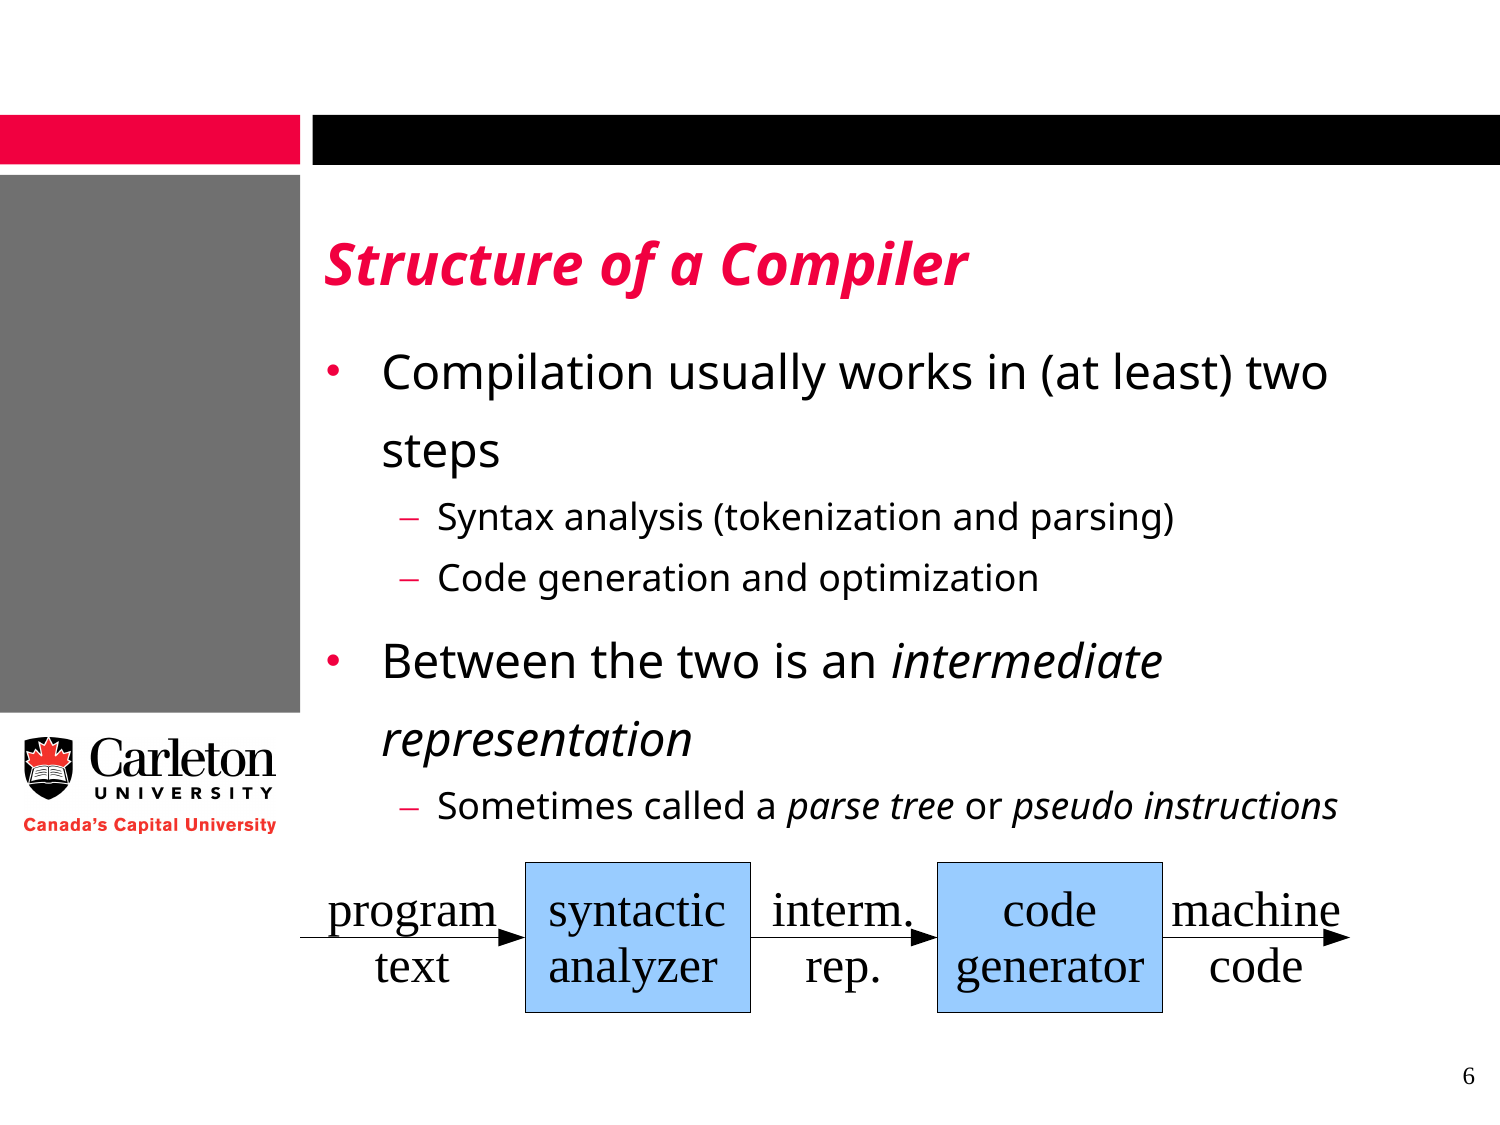

# Structure of a Compiler
Compilation usually works in (at least) two steps
Syntax analysis (tokenization and parsing)
Code generation and optimization
Between the two is an intermediate representation
Sometimes called a parse tree or pseudo instructions
syntactic
analyzer
code
generator
program
text
interm.
rep.
machine
code
6